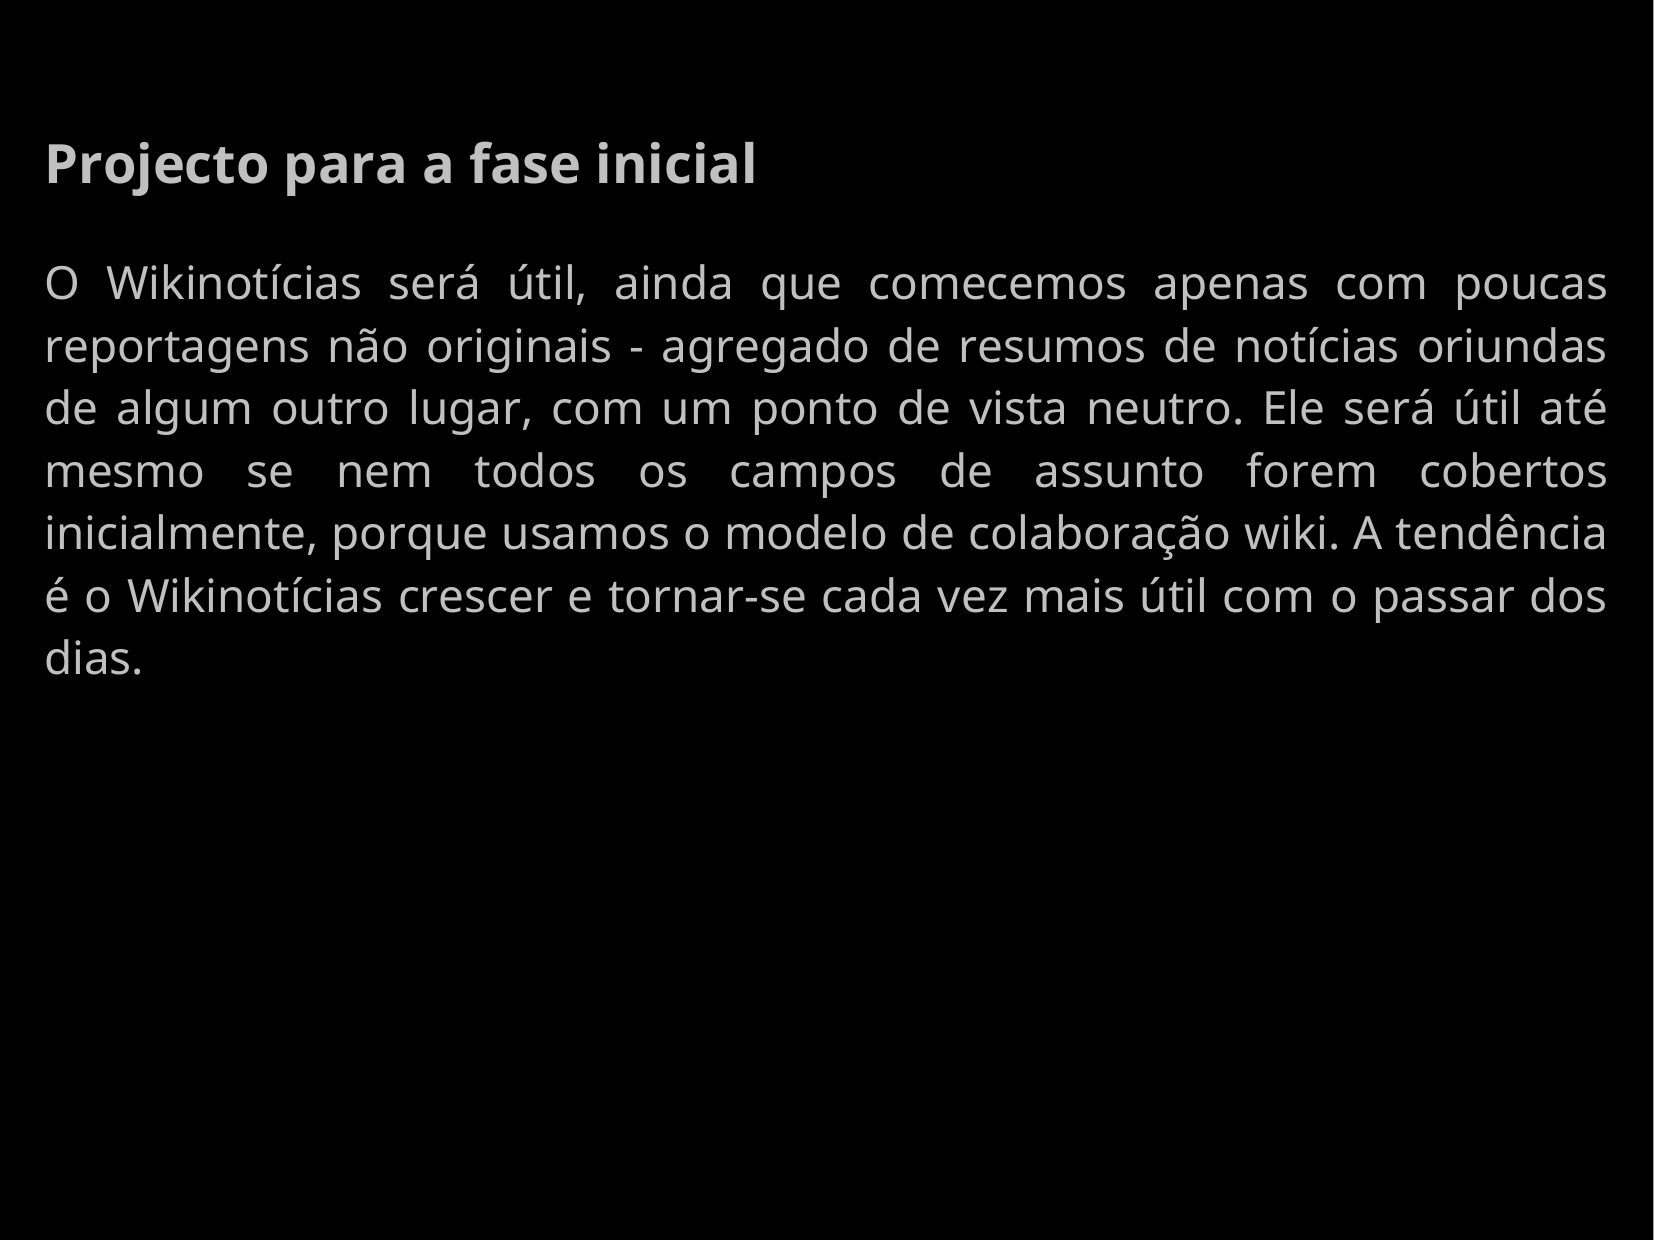

Projecto para a fase inicial
O Wikinotícias será útil, ainda que comecemos apenas com poucas reportagens não originais - agregado de resumos de notícias oriundas de algum outro lugar, com um ponto de vista neutro. Ele será útil até mesmo se nem todos os campos de assunto forem cobertos inicialmente, porque usamos o modelo de colaboração wiki. A tendência é o Wikinotícias crescer e tornar-se cada vez mais útil com o passar dos dias.